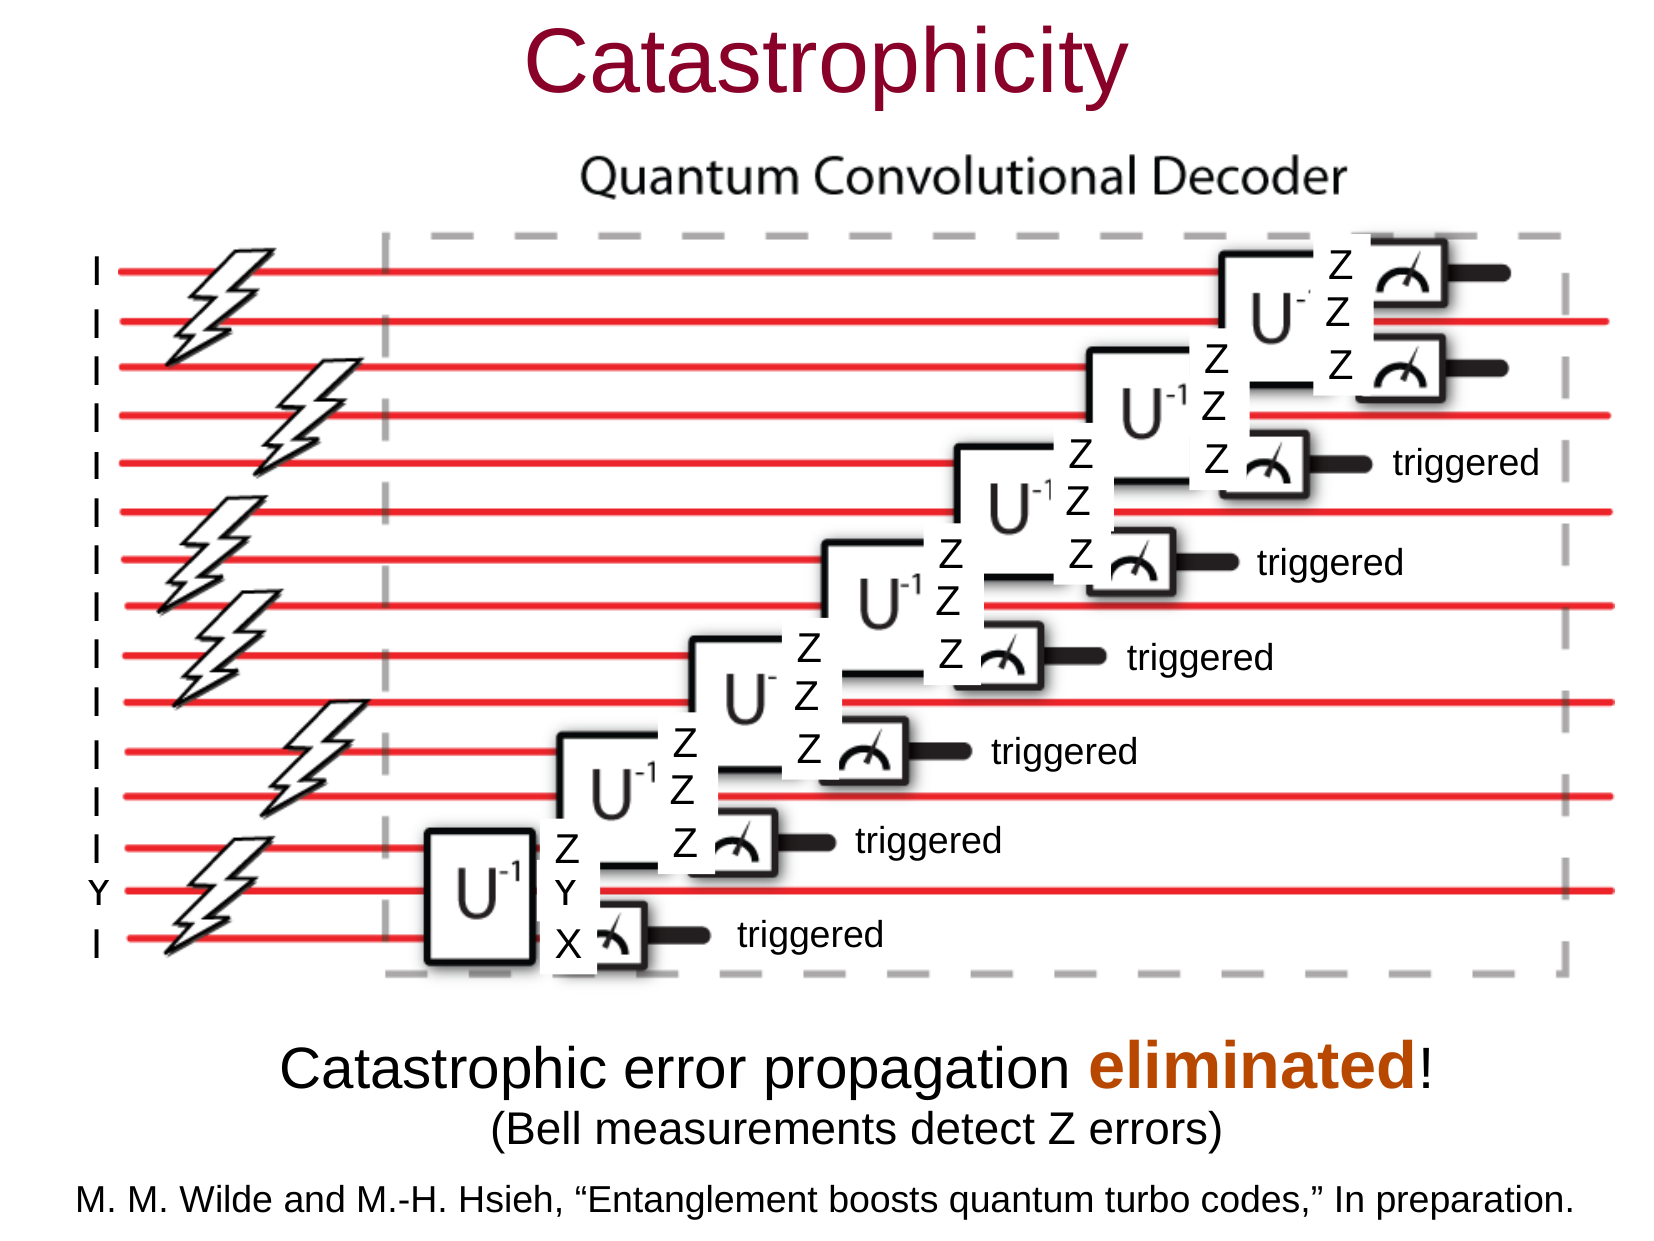

# Catastrophicity
Z
Z
Z
I
I
I
I
I
I
I
I
I
I
I
I
I
I
Y
I
Z
Z
Z
triggered
Z
Z
Z
triggered
Z
Z
Z
triggered
Z
Z
Z
triggered
Z
Z
Z
triggered
Z
X
Y
triggered
Catastrophic error propagation eliminated!
(Bell measurements detect Z errors)
M. M. Wilde and M.-H. Hsieh, “Entanglement boosts quantum turbo codes,” In preparation.